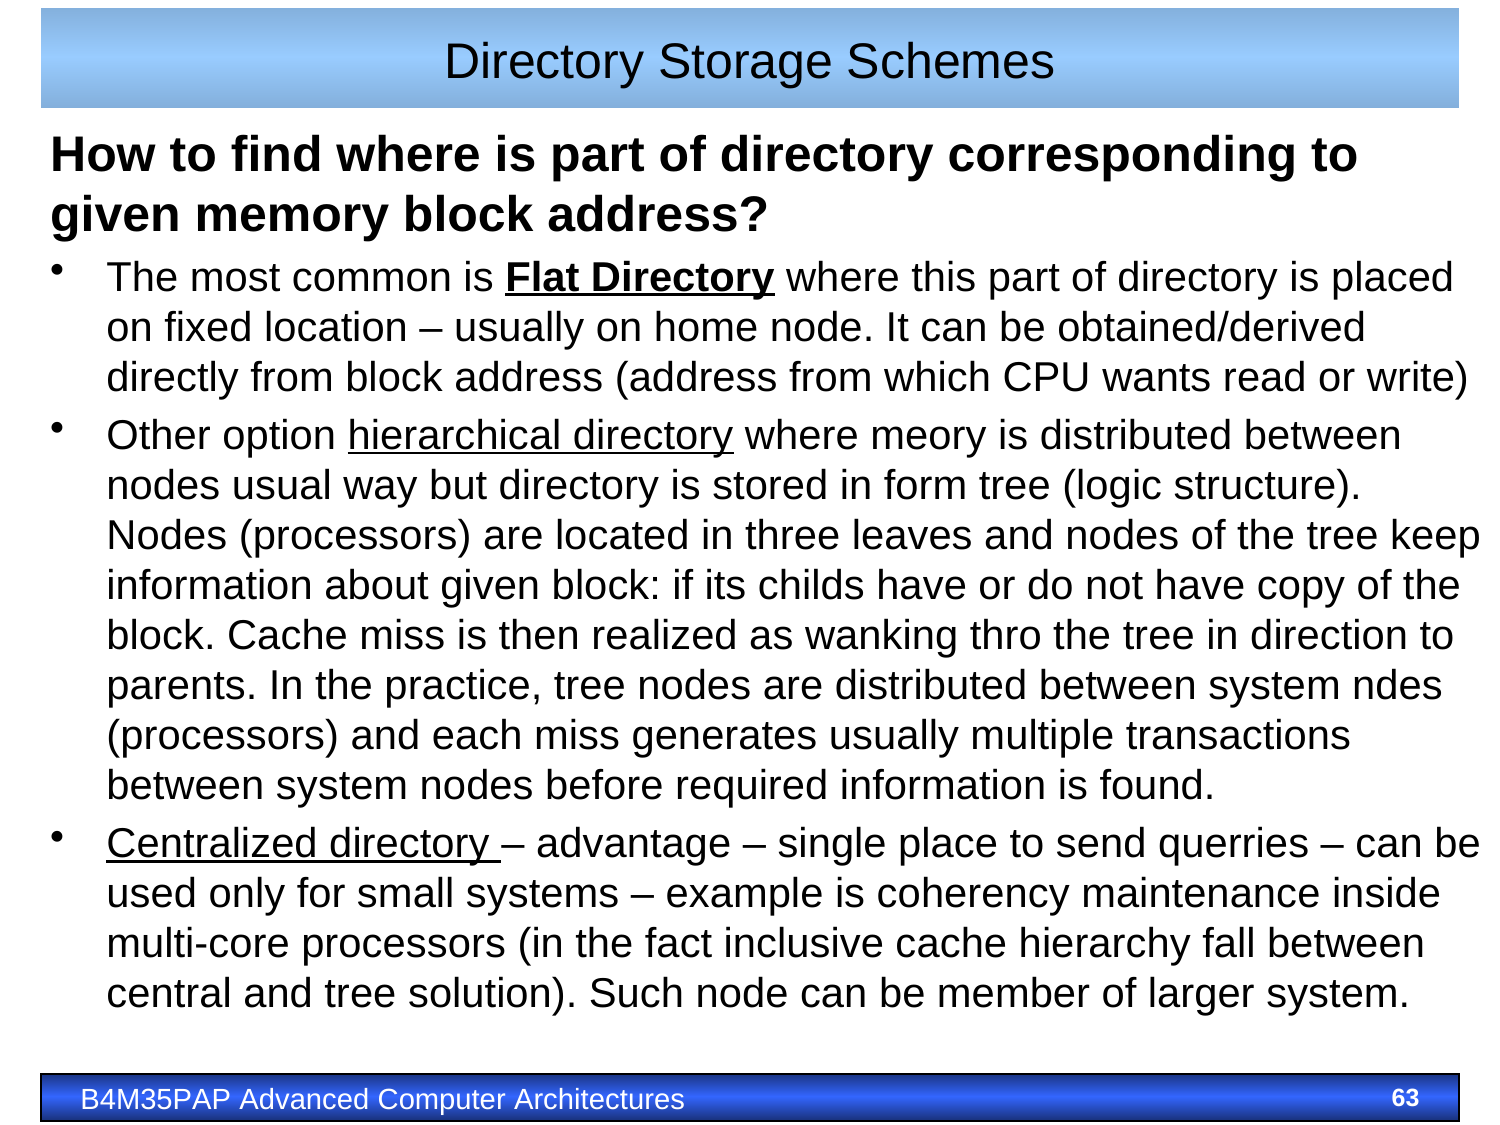

# Directory Storage Schemes
How to find where is part of directory corresponding to given memory block address?
The most common is Flat Directory where this part of directory is placed on fixed location – usually on home node. It can be obtained/derived directly from block address (address from which CPU wants read or write)
Other option hierarchical directory where meory is distributed between nodes usual way but directory is stored in form tree (logic structure). Nodes (processors) are located in three leaves and nodes of the tree keep information about given block: if its childs have or do not have copy of the block. Cache miss is then realized as wanking thro the tree in direction to parents. In the practice, tree nodes are distributed between system ndes (processors) and each miss generates usually multiple transactions between system nodes before required information is found.
Centralized directory – advantage – single place to send querries – can be used only for small systems – example is coherency maintenance inside multi-core processors (in the fact inclusive cache hierarchy fall between central and tree solution). Such node can be member of larger system.